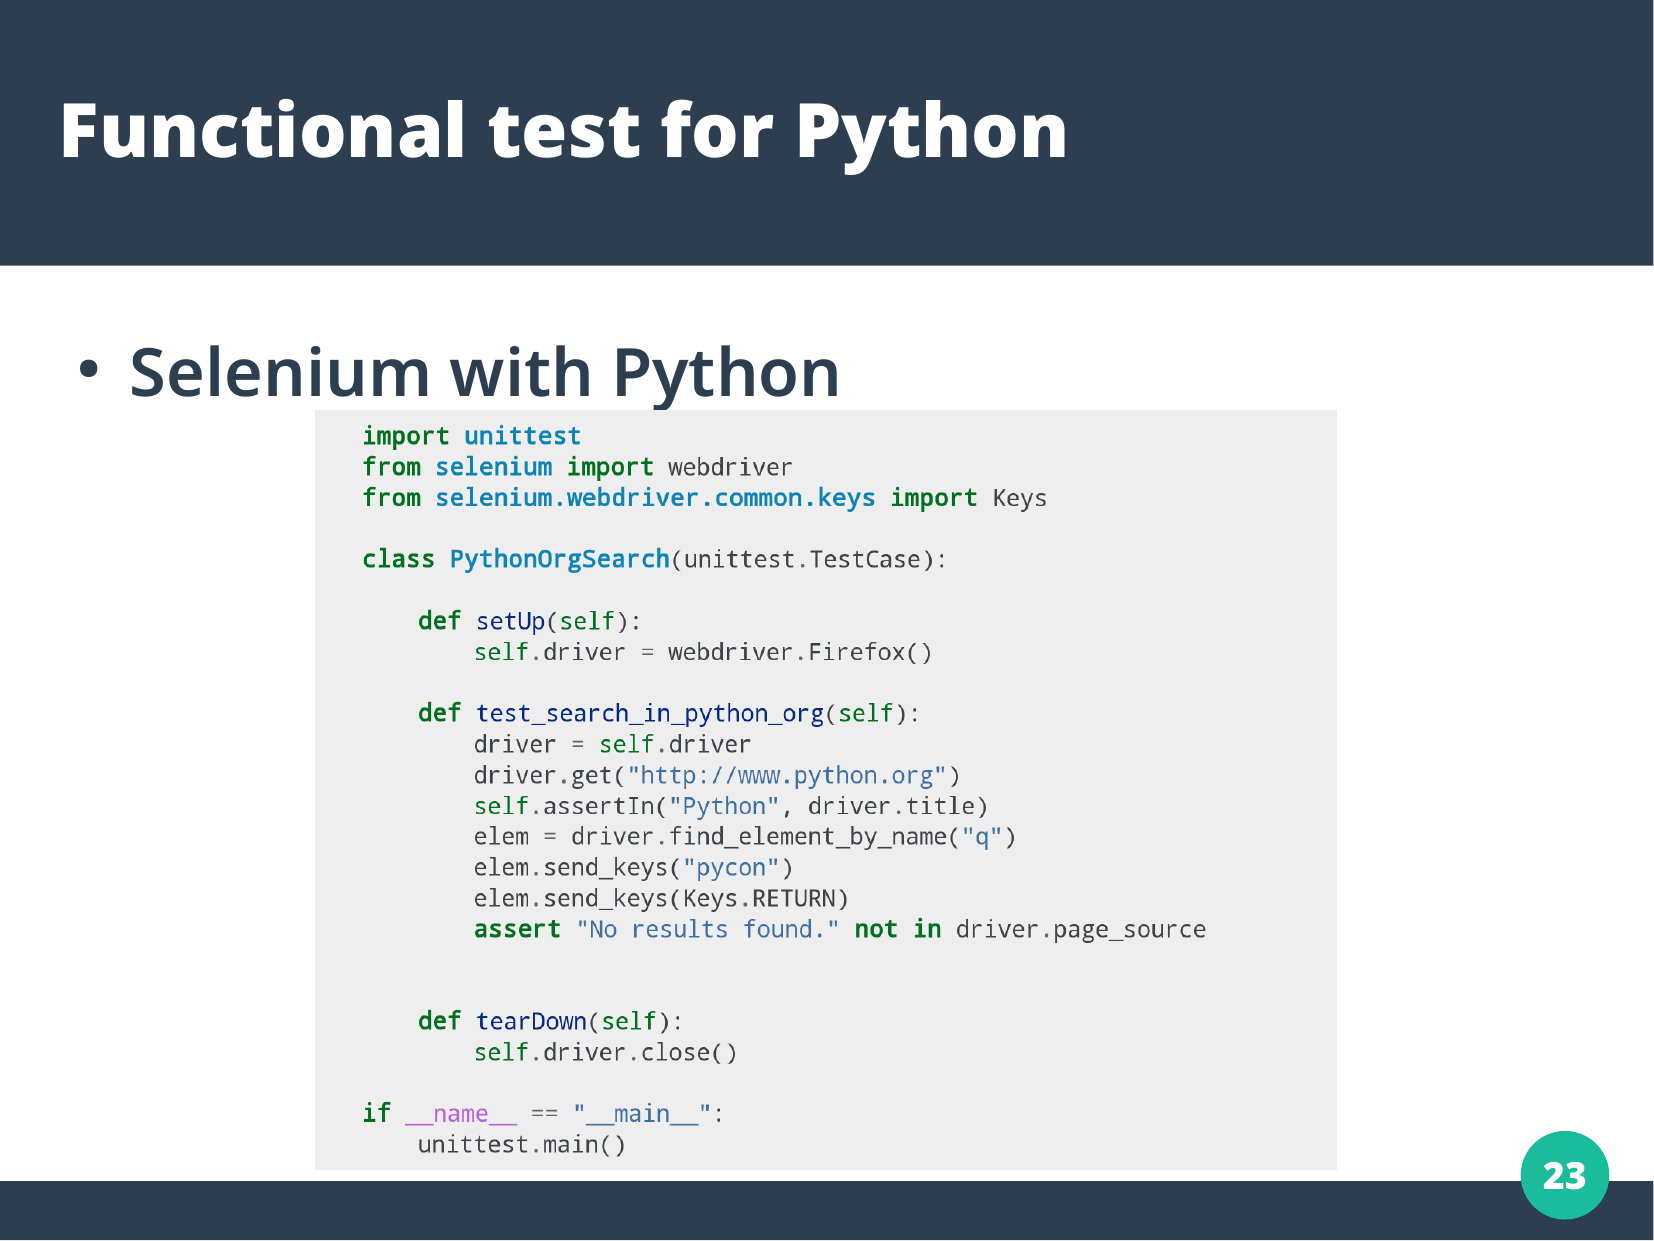

# Functional test for Python
Selenium with Python
23